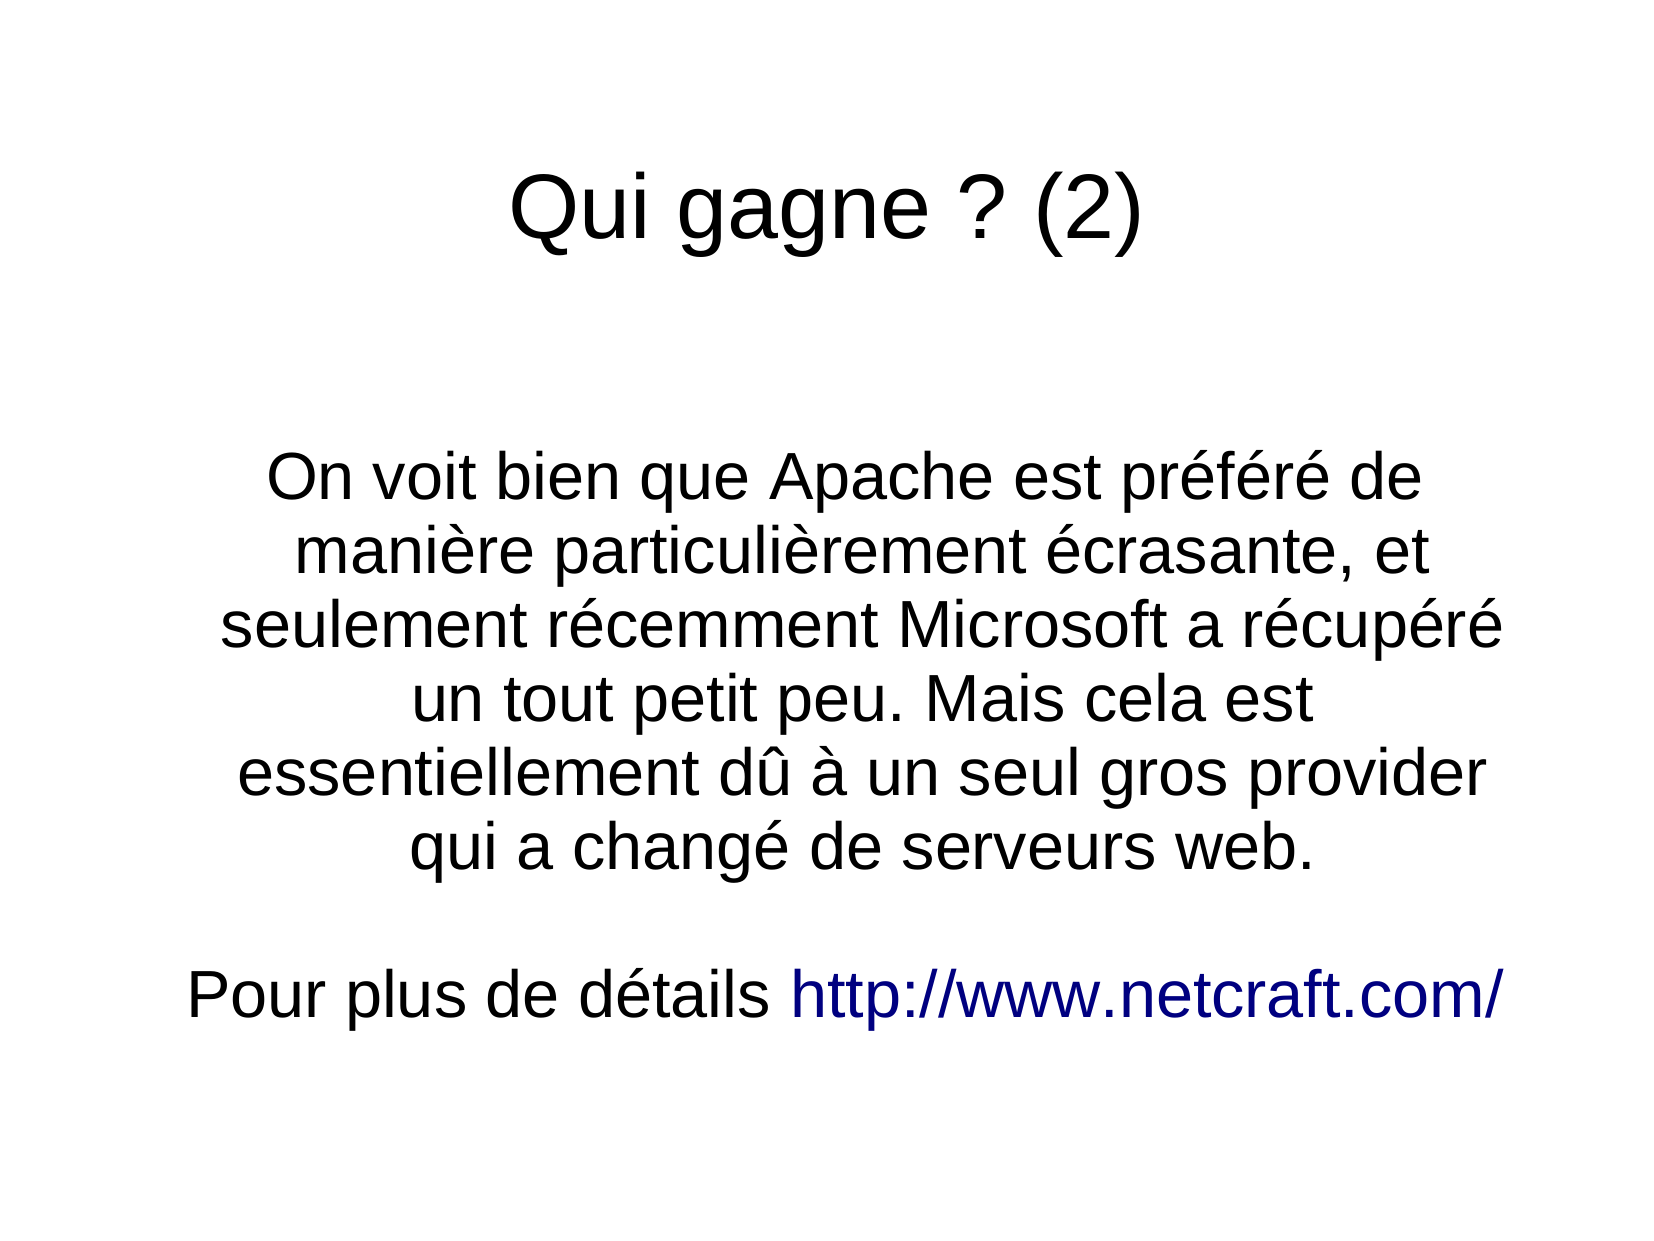

# Qui gagne ? (2)
On voit bien que Apache est préféré de manière particulièrement écrasante, et seulement récemment Microsoft a récupéré un tout petit peu. Mais cela est essentiellement dû à un seul gros provider qui a changé de serveurs web.
Pour plus de détails http://www.netcraft.com/